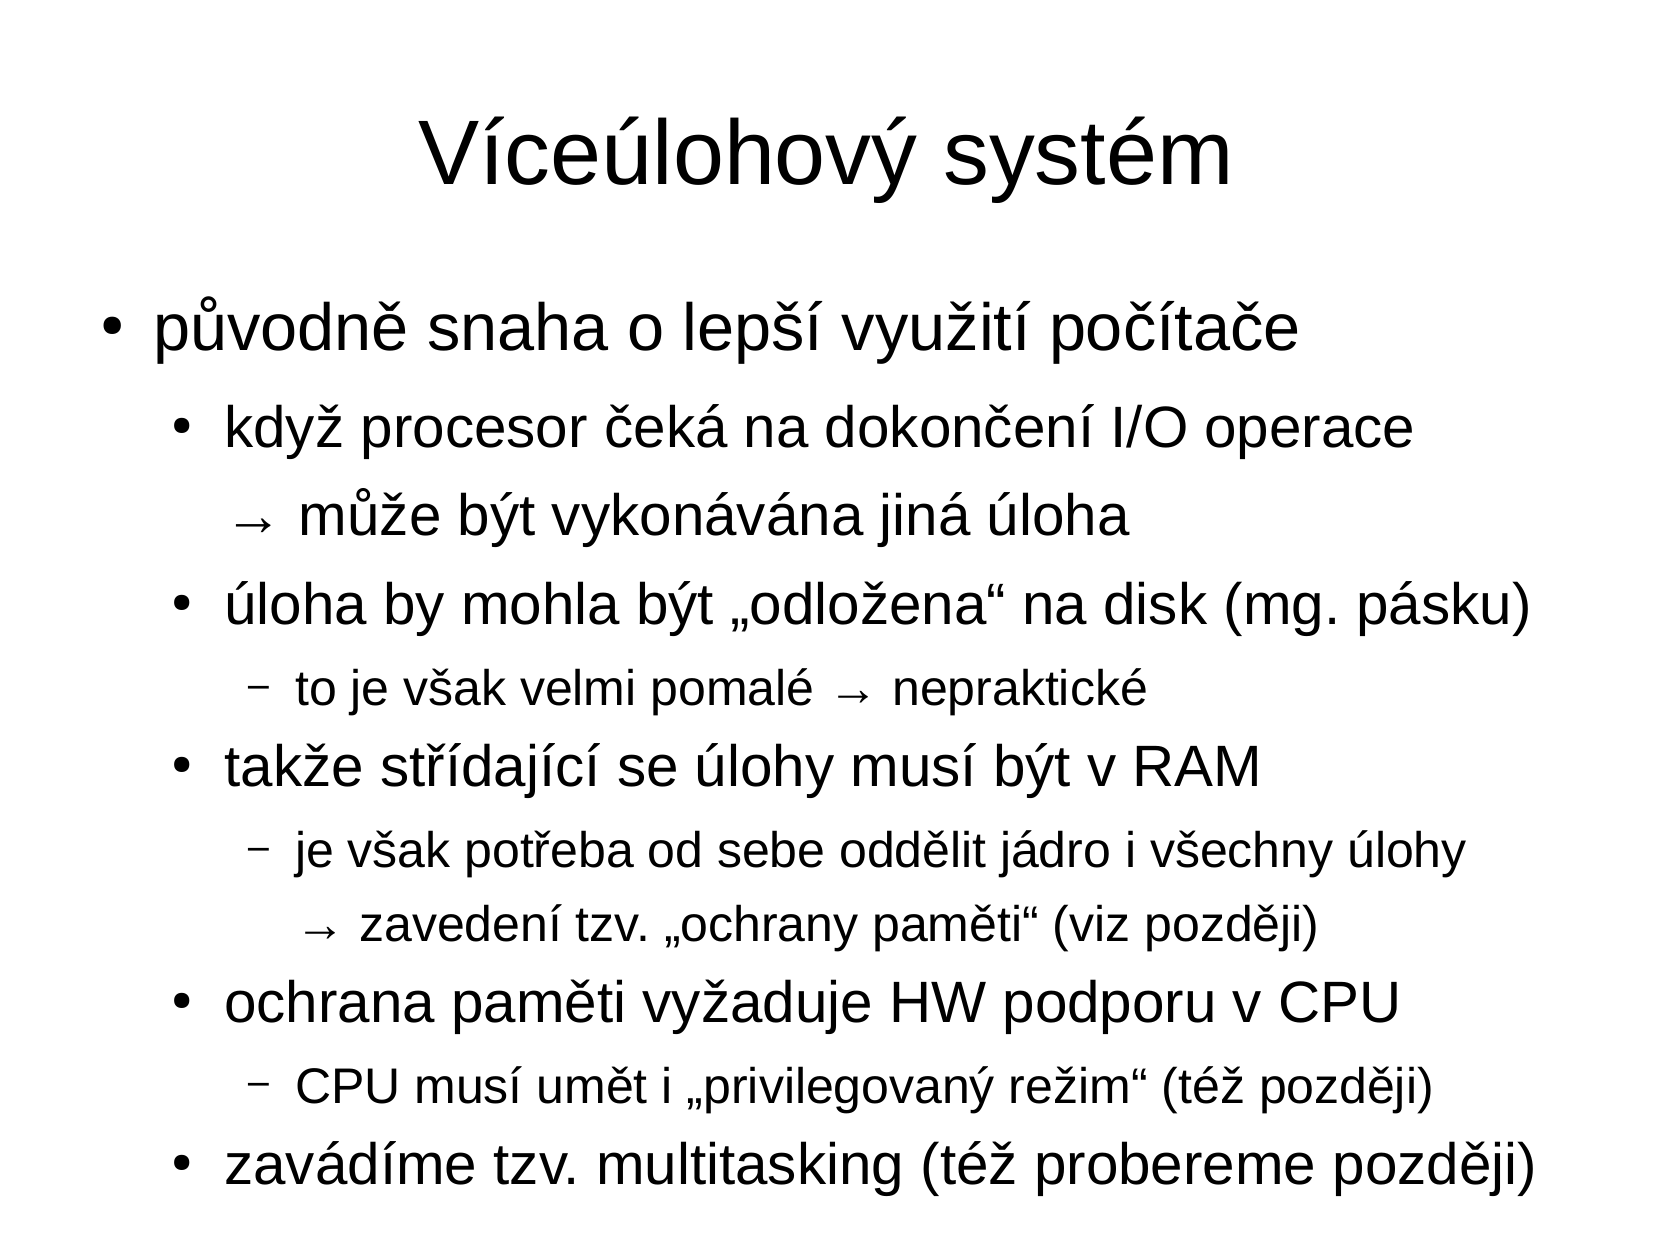

# Víceúlohový systém
původně snaha o lepší využití počítače
když procesor čeká na dokončení I/O operace
→ může být vykonávána jiná úloha
úloha by mohla být „odložena“ na disk (mg. pásku)
to je však velmi pomalé → nepraktické
takže střídající se úlohy musí být v RAM
je však potřeba od sebe oddělit jádro i všechny úlohy
→ zavedení tzv. „ochrany paměti“ (viz později)
ochrana paměti vyžaduje HW podporu v CPU
CPU musí umět i „privilegovaný režim“ (též později)
zavádíme tzv. multitasking (též probereme později)